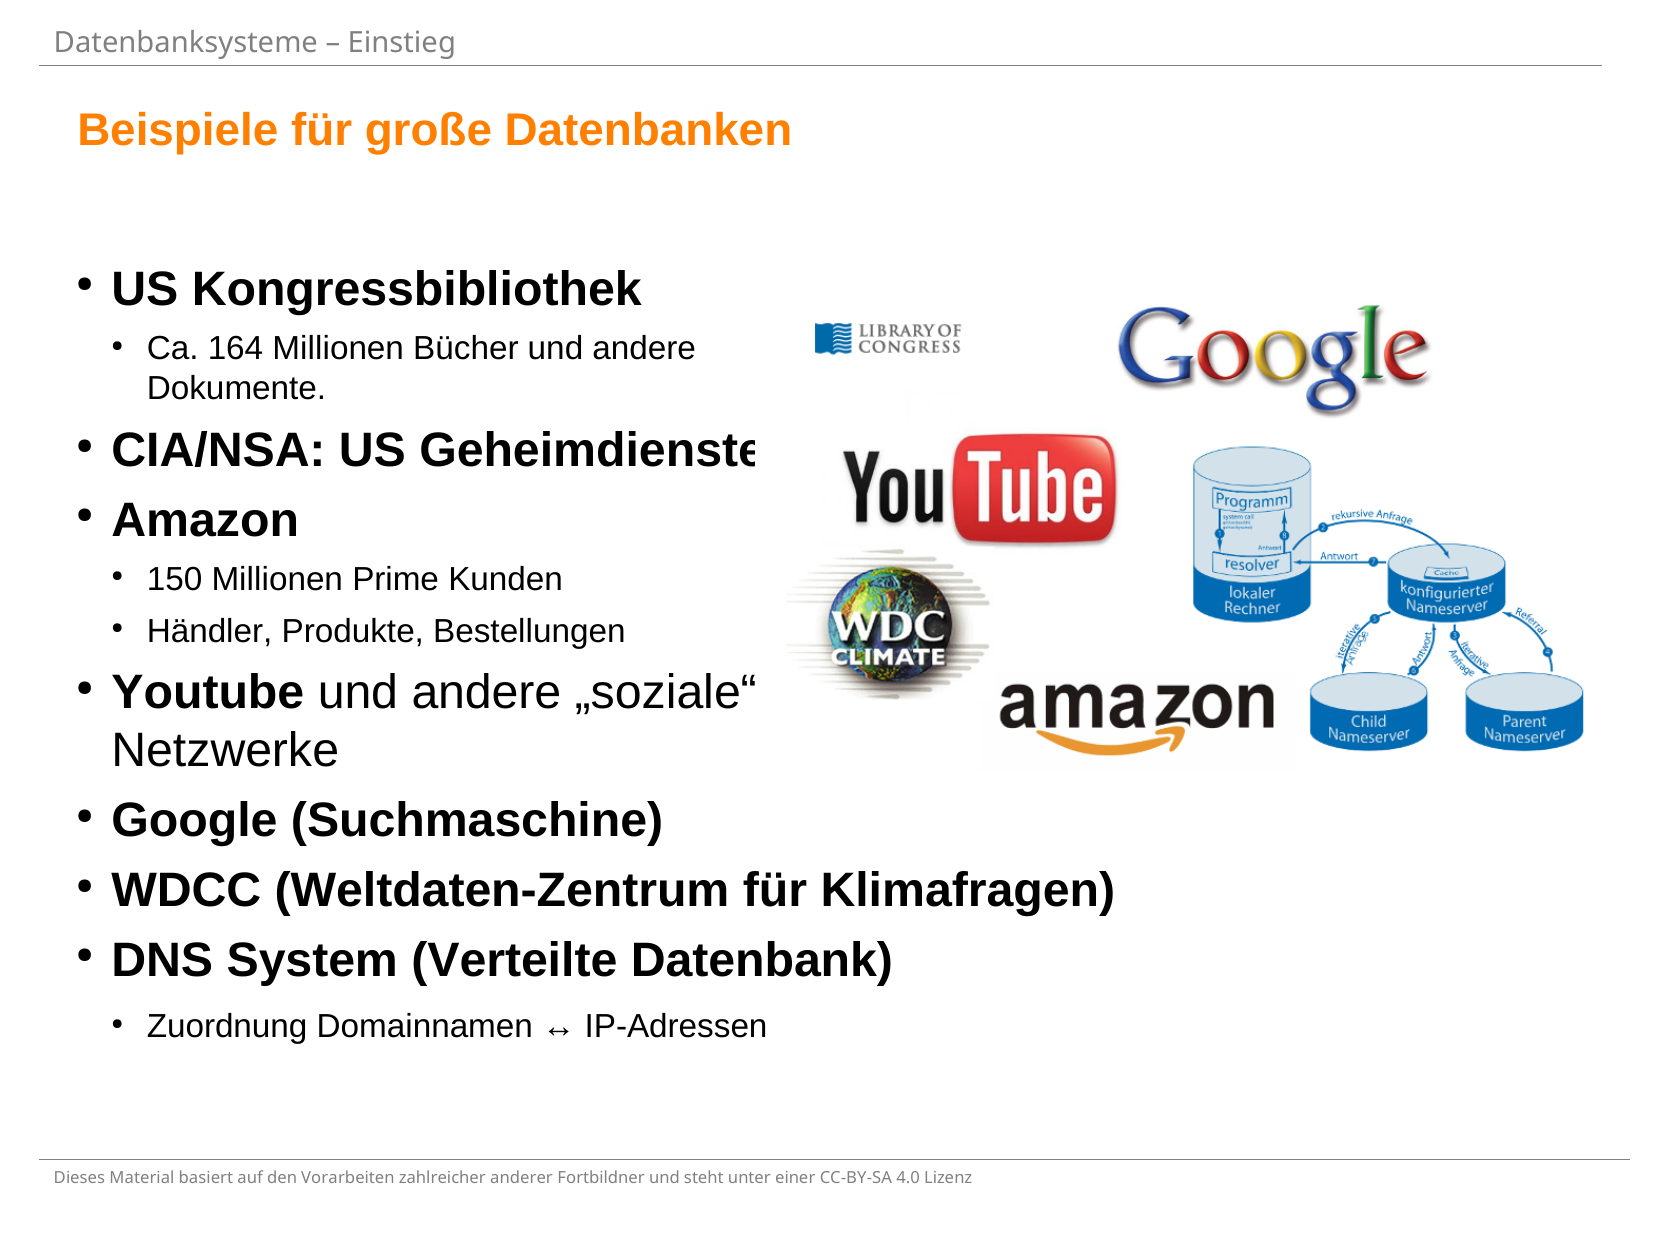

Datenbanksysteme – Einstieg
Beispiele für große Datenbanken
# US Kongressbibliothek
Ca. 164 Millionen Bücher und andere
Dokumente.
CIA/NSA: US Geheimdienste
Amazon
150 Millionen Prime Kunden
Händler, Produkte, Bestellungen
Youtube und andere „soziale“
Netzwerke
Google (Suchmaschine)
WDCC (Weltdaten-Zentrum für Klimafragen)
DNS System (Verteilte Datenbank)
Zuordnung Domainnamen ↔ IP-Adressen
Dieses Material basiert auf den Vorarbeiten zahlreicher anderer Fortbildner und steht unter einer CC-BY-SA 4.0 Lizenz
Dieses Material basiert auf den Vorarbeiten zahlreicher anderer Fortbildner und steht unter einer CC-BY-SA 4.0 Lizenz